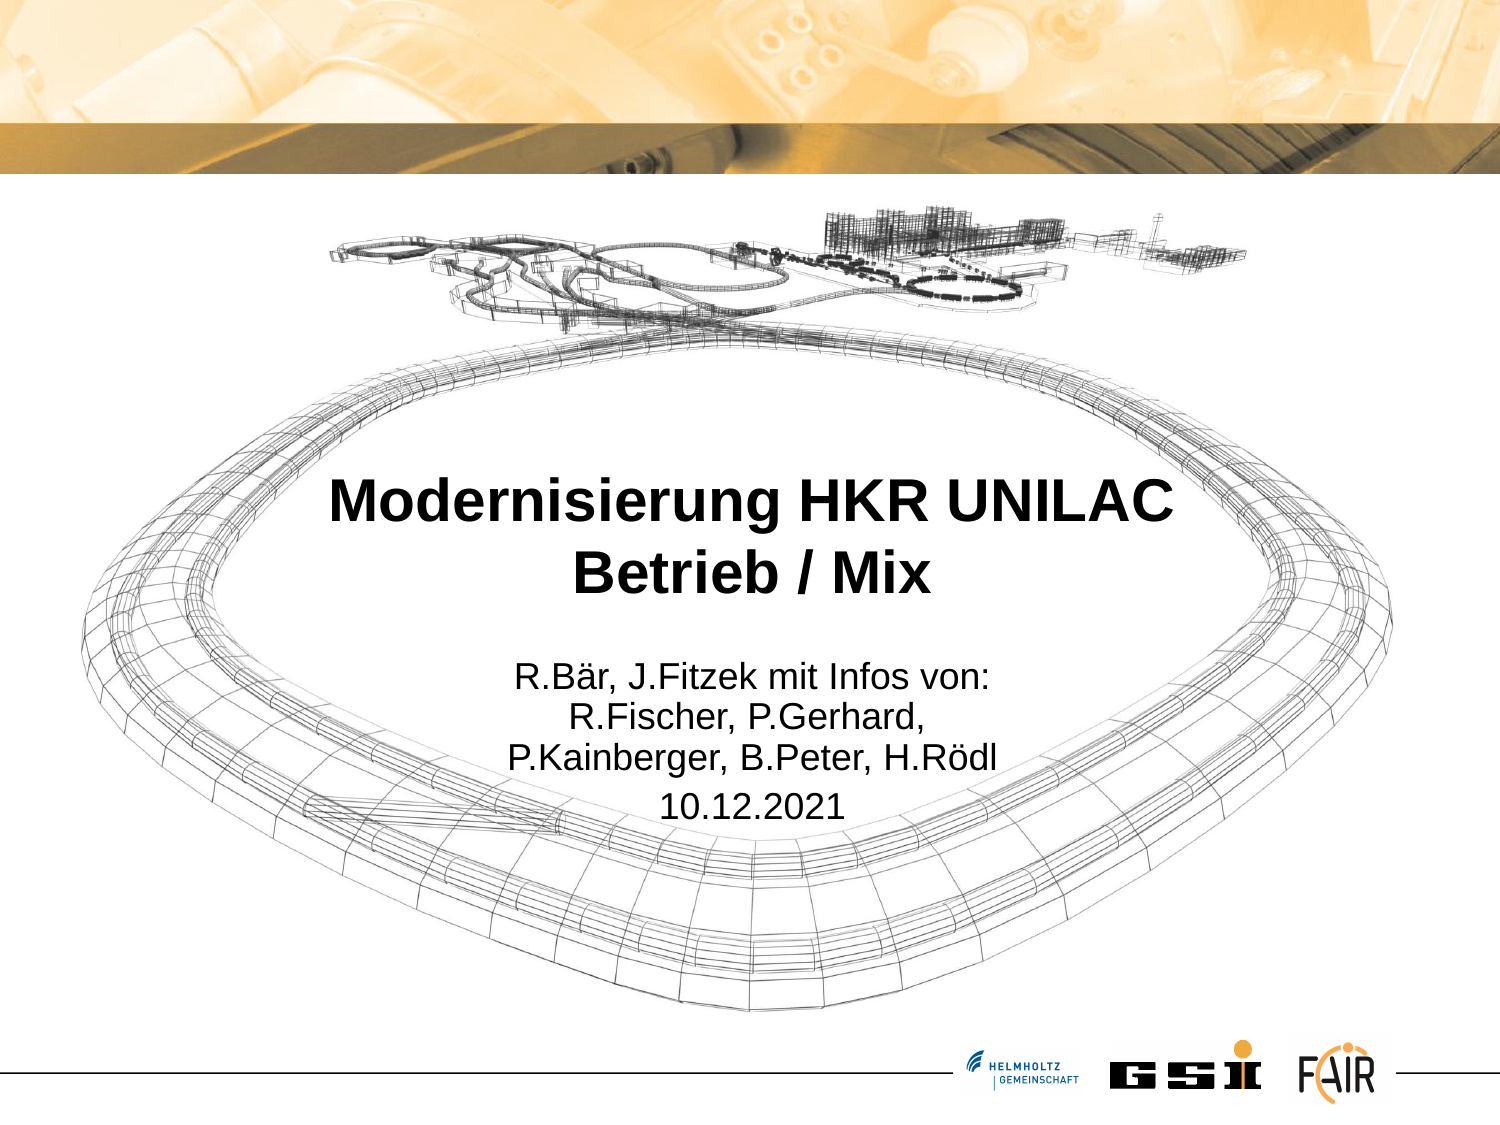

# Modernisierung HKR UNILAC Betrieb / Mix
R.Bär, J.Fitzek mit Infos von:
R.Fischer, P.Gerhard,
P.Kainberger, B.Peter, H.Rödl
10.12.2021